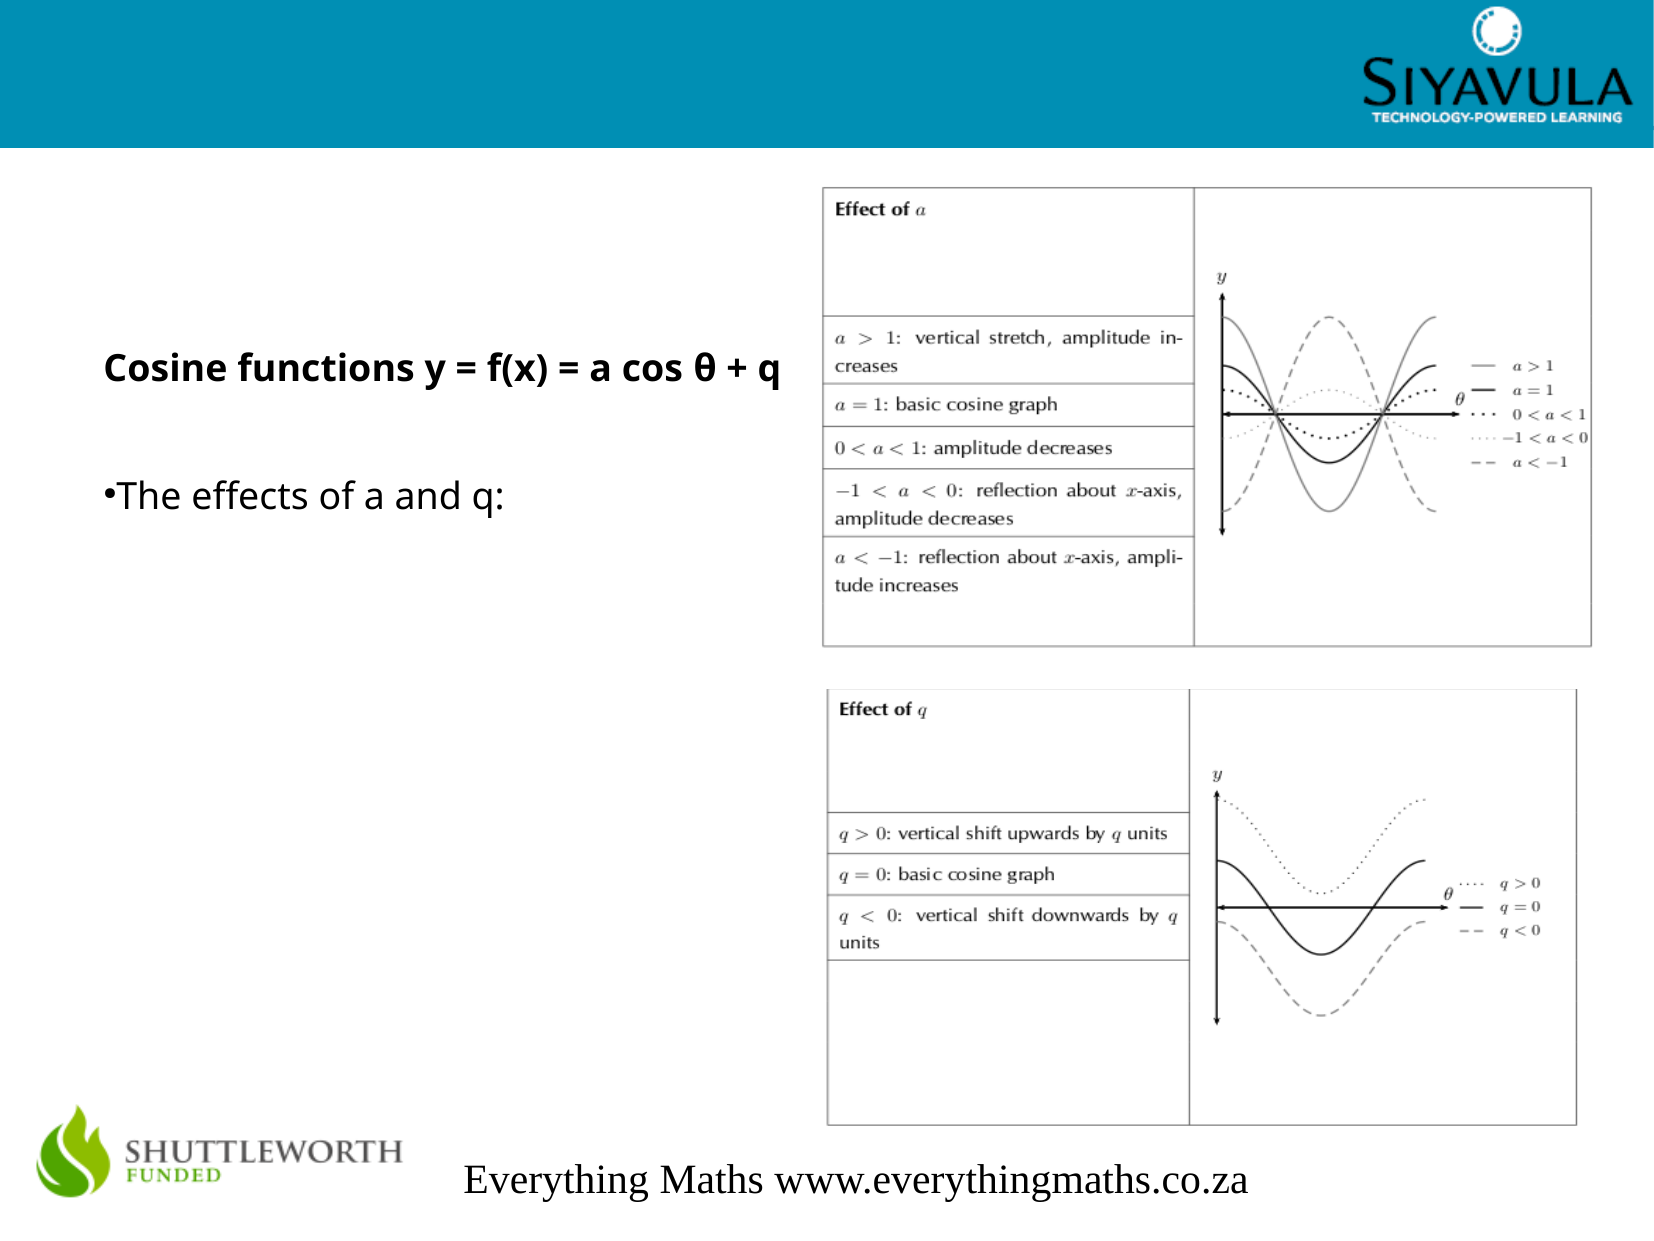

Cosine functions y = f(x) = a cos θ + q
The effects of a and q:
Everything Maths www.everythingmaths.co.za